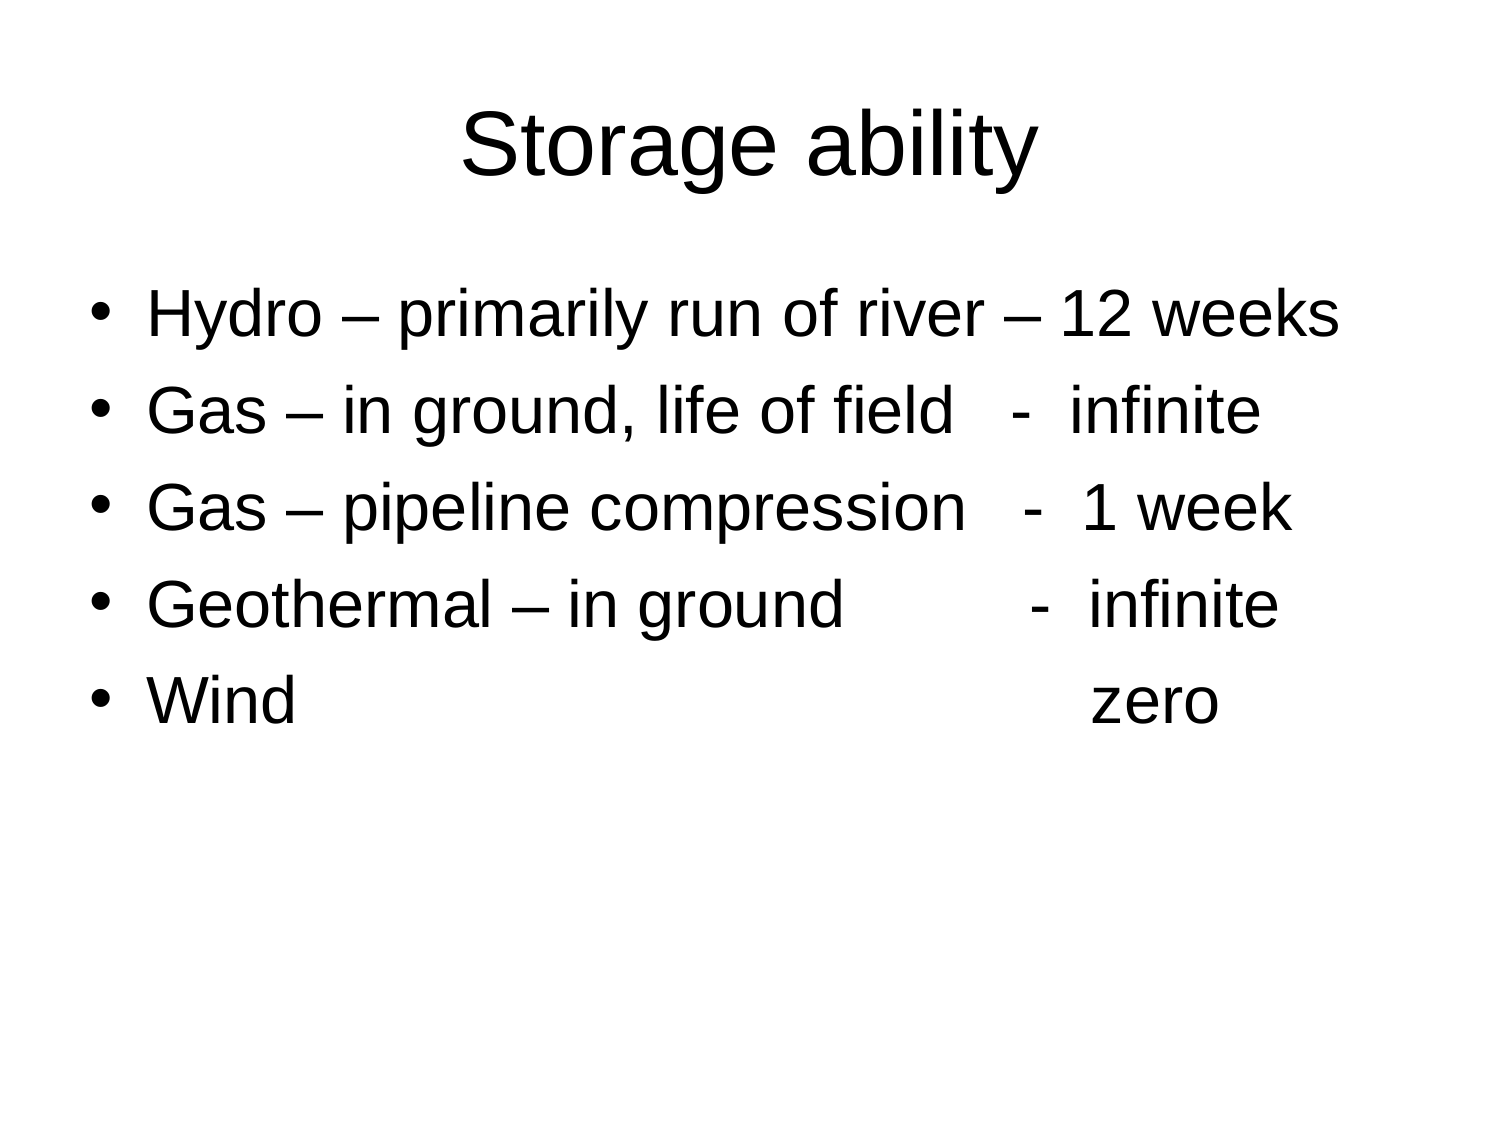

# Storage ability
Hydro – primarily run of river – 12 weeks
Gas – in ground, life of field - infinite
Gas – pipeline compression - 1 week
Geothermal – in ground - infinite
Wind zero